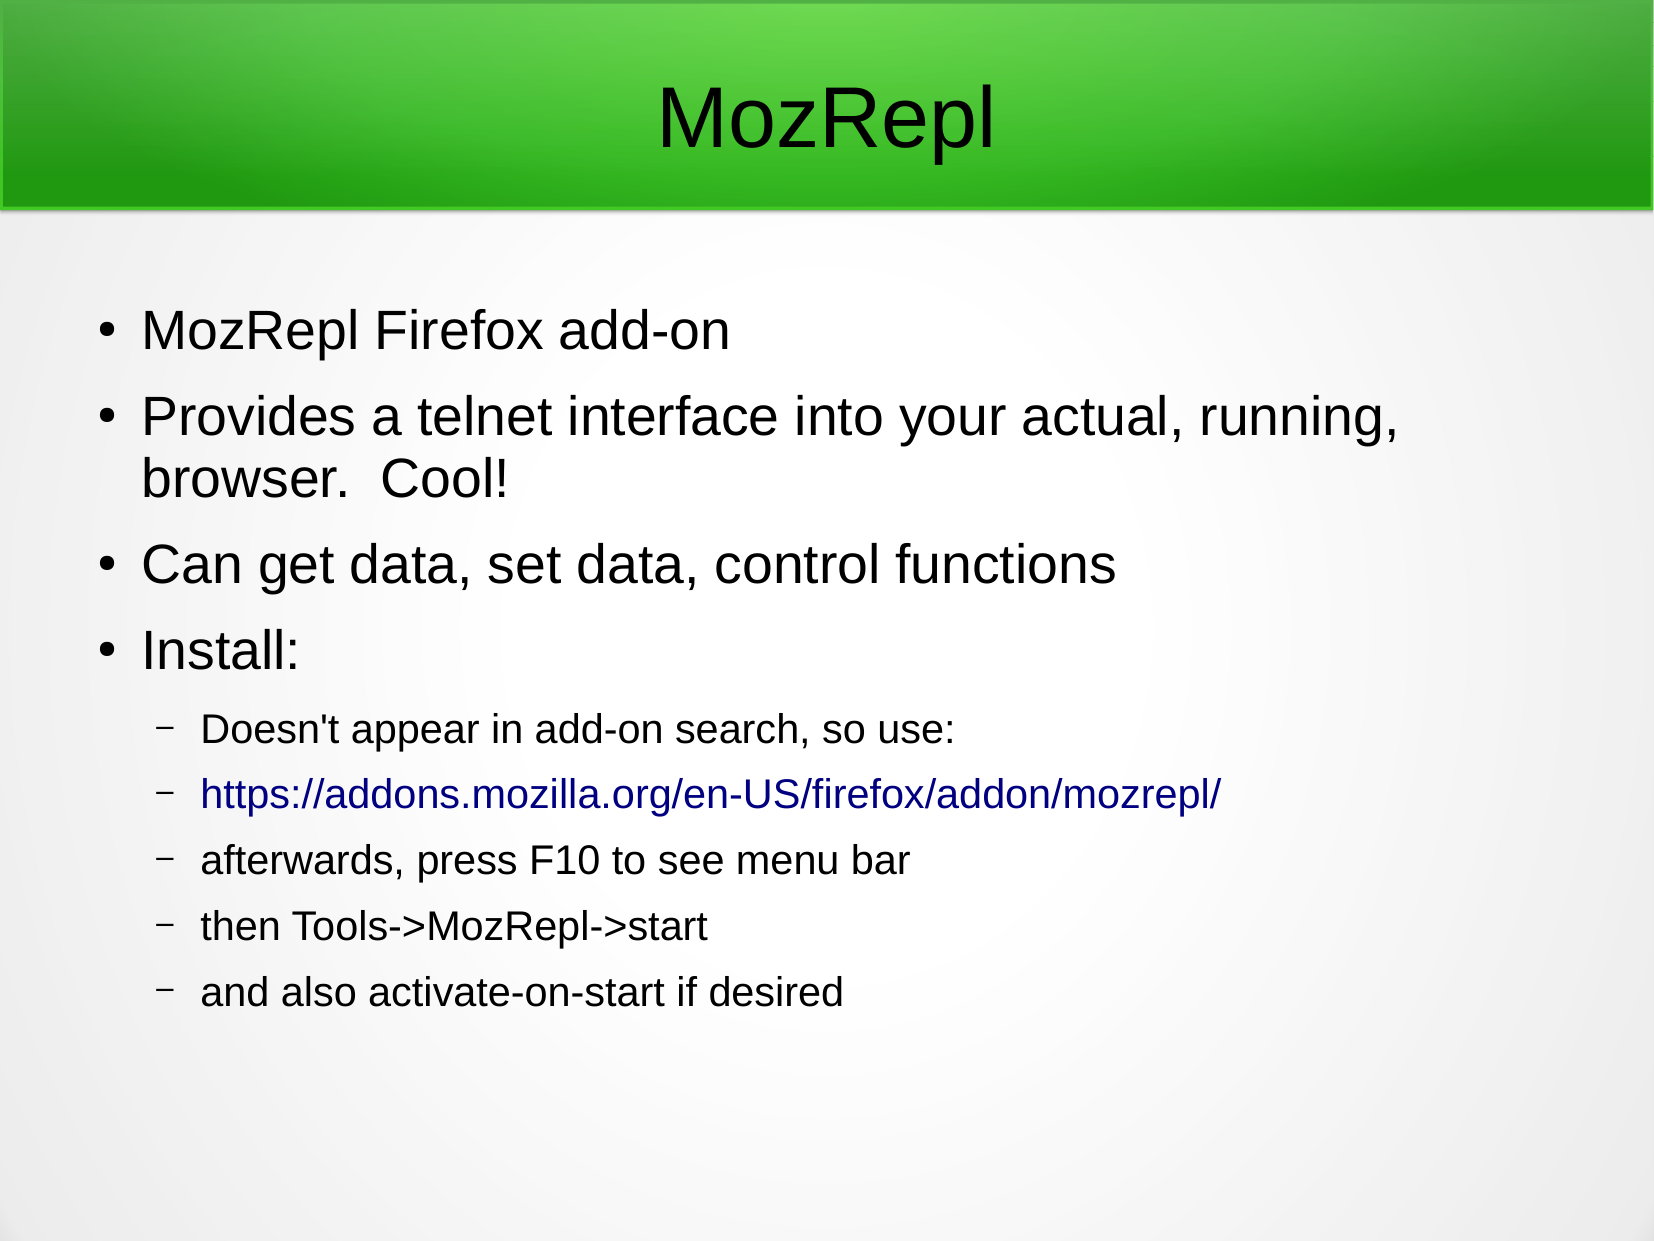

# MozRepl
MozRepl Firefox add-on
Provides a telnet interface into your actual, running, browser. Cool!
Can get data, set data, control functions
Install:
Doesn't appear in add-on search, so use:
https://addons.mozilla.org/en-US/firefox/addon/mozrepl/
afterwards, press F10 to see menu bar
then Tools->MozRepl->start
and also activate-on-start if desired